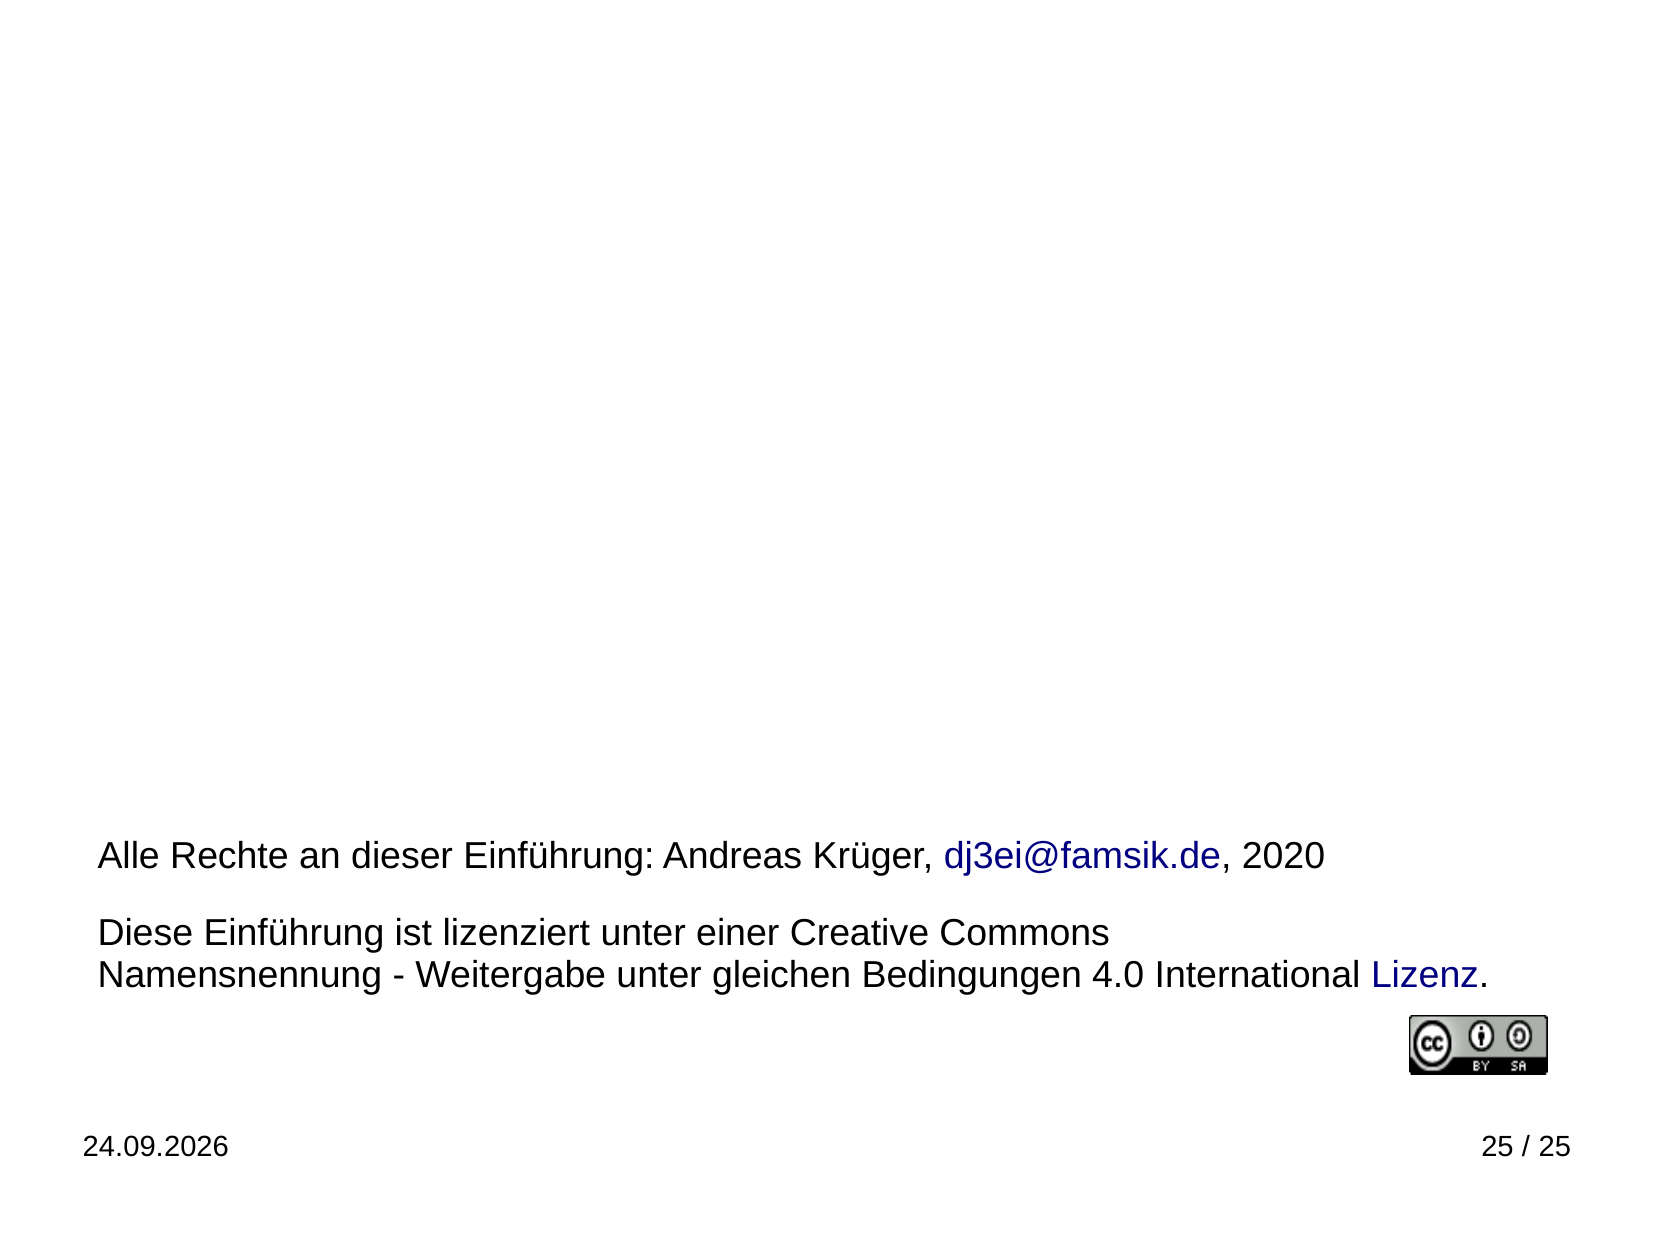

Alle Rechte an dieser Einführung: Andreas Krüger, dj3ei@famsik.de, 2020
Diese Einführung ist lizenziert unter einer Creative Commons
Namensnennung - Weitergabe unter gleichen Bedingungen 4.0 International Lizenz.